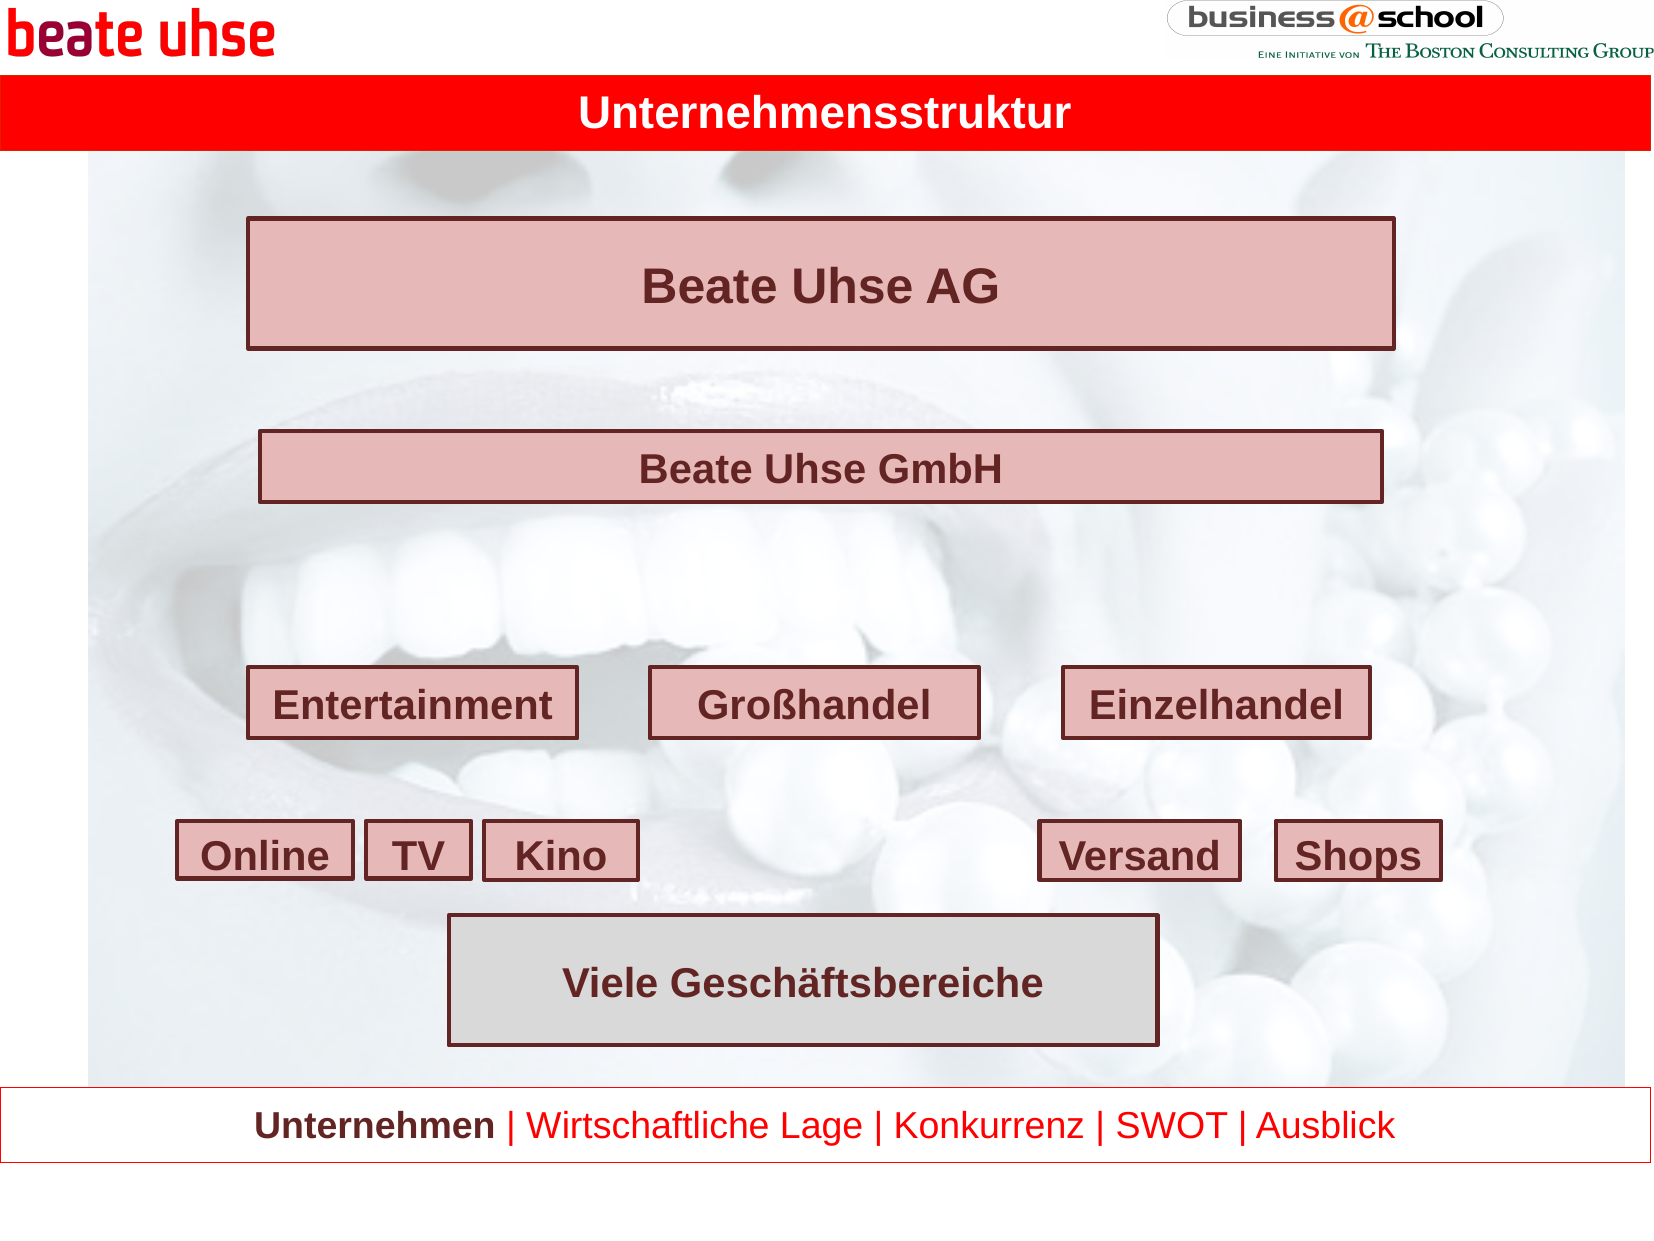

Unternehmensstruktur
Beate Uhse AG
Beate Uhse GmbH
Entertainment
Großhandel
Einzelhandel
Online
TV
Kino
Versand
Shops
Viele Geschäftsbereiche
Unternehmen | Wirtschaftliche Lage | Konkurrenz | SWOT | Ausblick
6